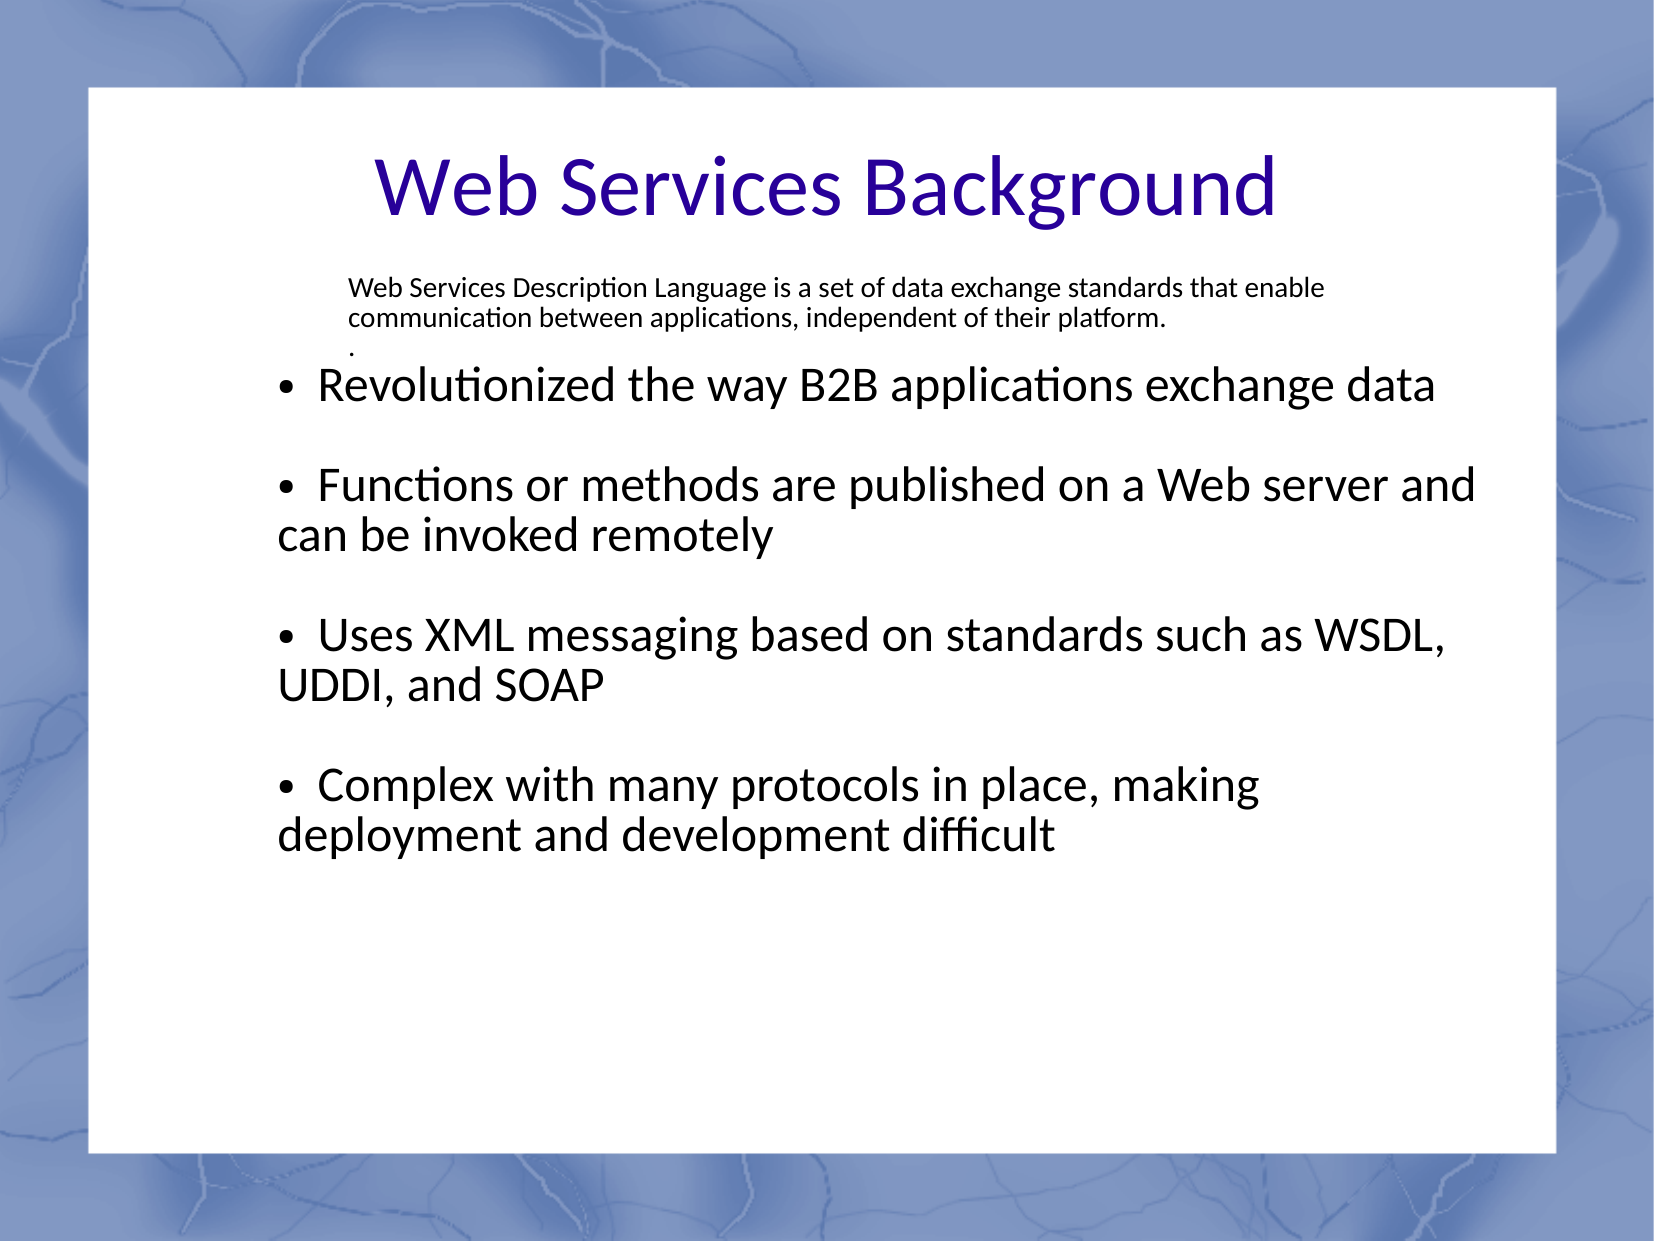

# Web Services Background
Web Services Description Language is a set of data exchange standards that enable communication between applications, independent of their platform.
.
 Revolutionized the way B2B applications exchange data
 Functions or methods are published on a Web server and can be invoked remotely
 Uses XML messaging based on standards such as WSDL, UDDI, and SOAP
 Complex with many protocols in place, making deployment and development difficult